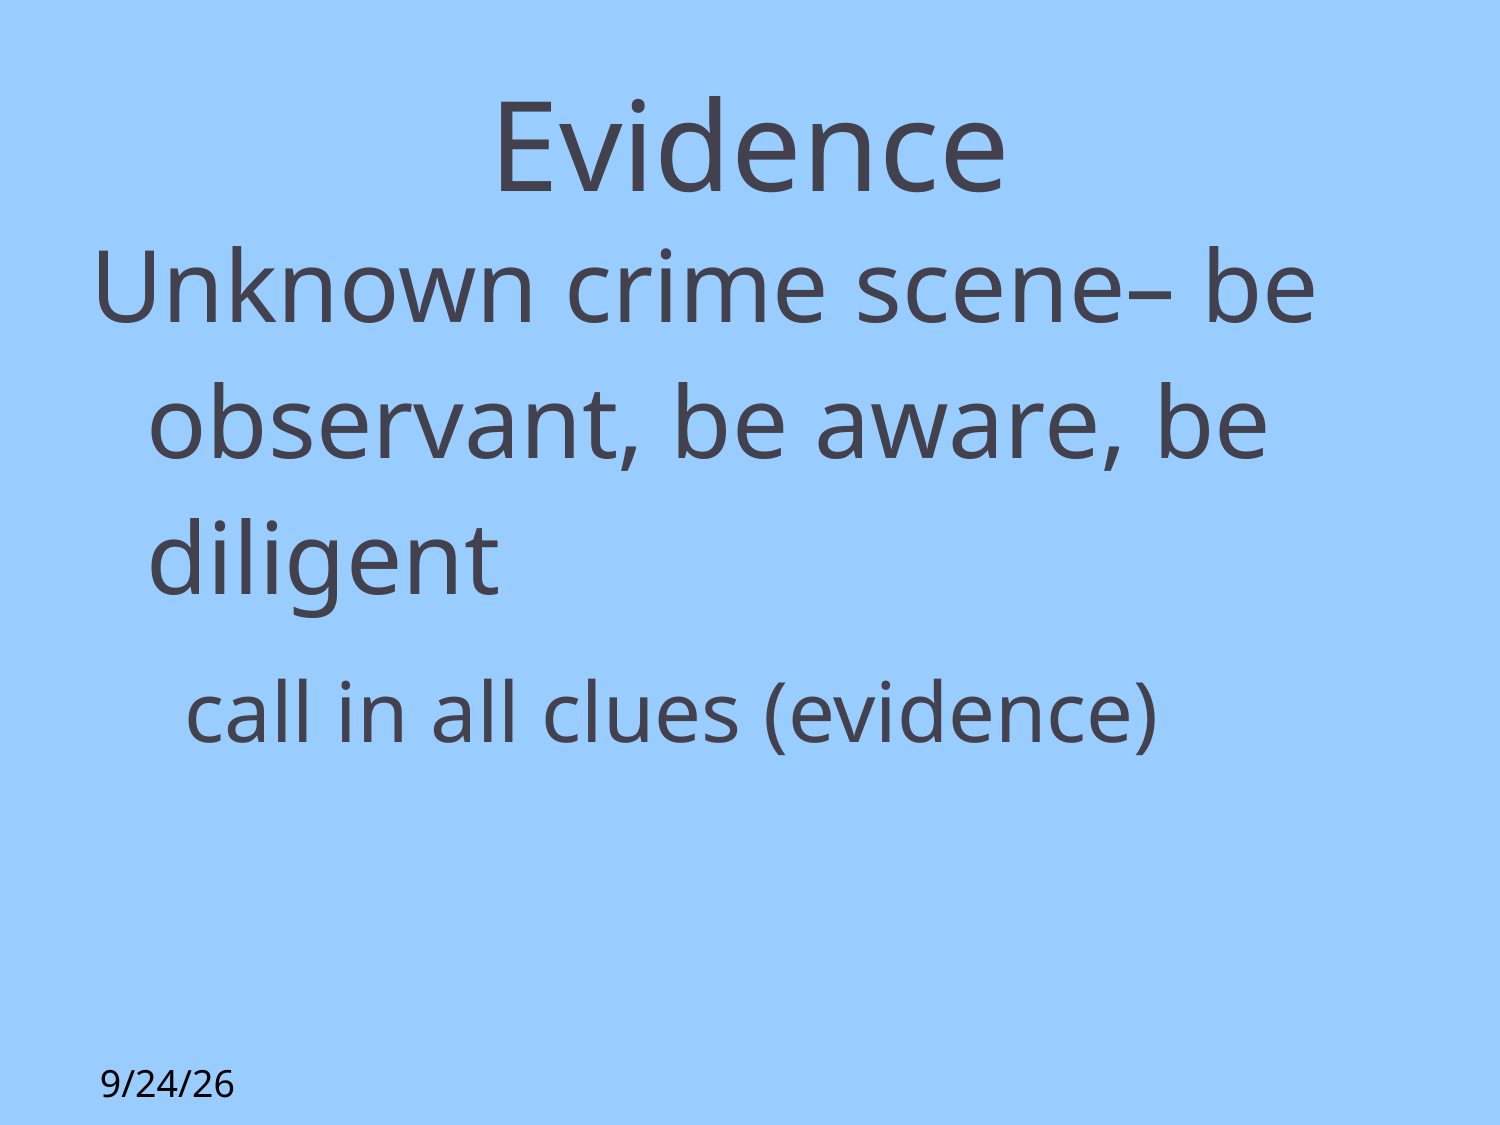

# Evidence
Unknown crime scene– be observant, be aware, be diligent
call in all clues (evidence)